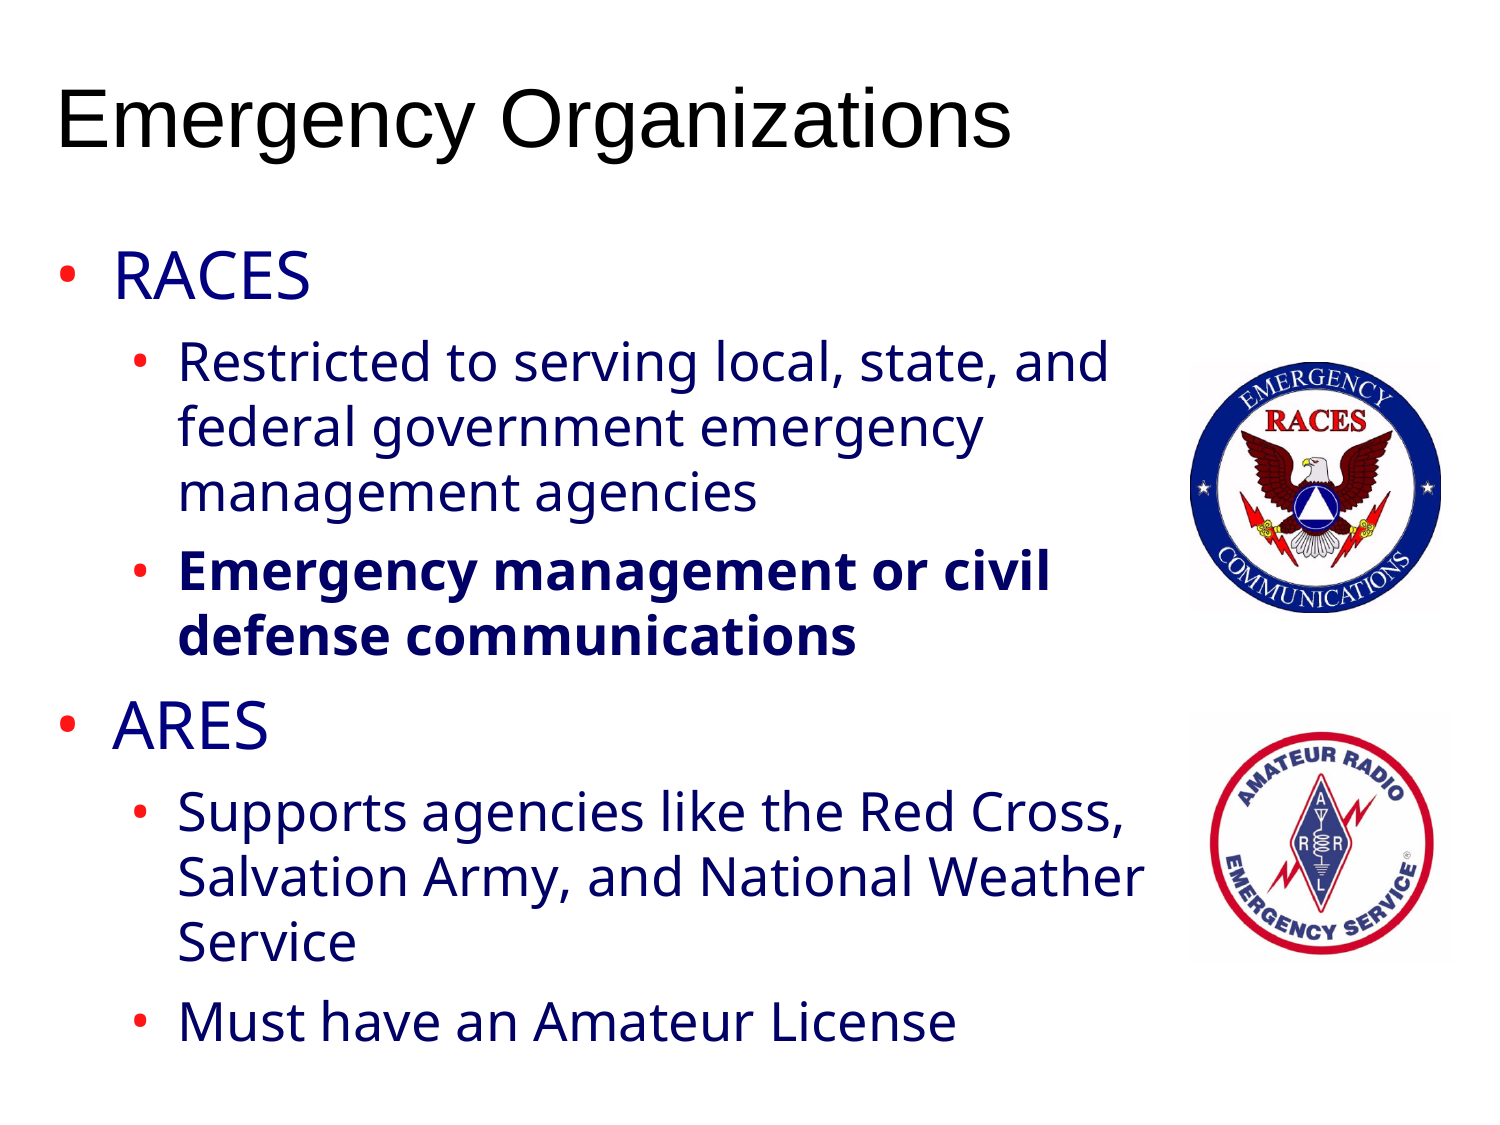

# Emergency Organizations
RACES
Restricted to serving local, state, and federal government emergency management agencies
Emergency management or civil defense communications
ARES
Supports agencies like the Red Cross, Salvation Army, and National Weather Service
Must have an Amateur License